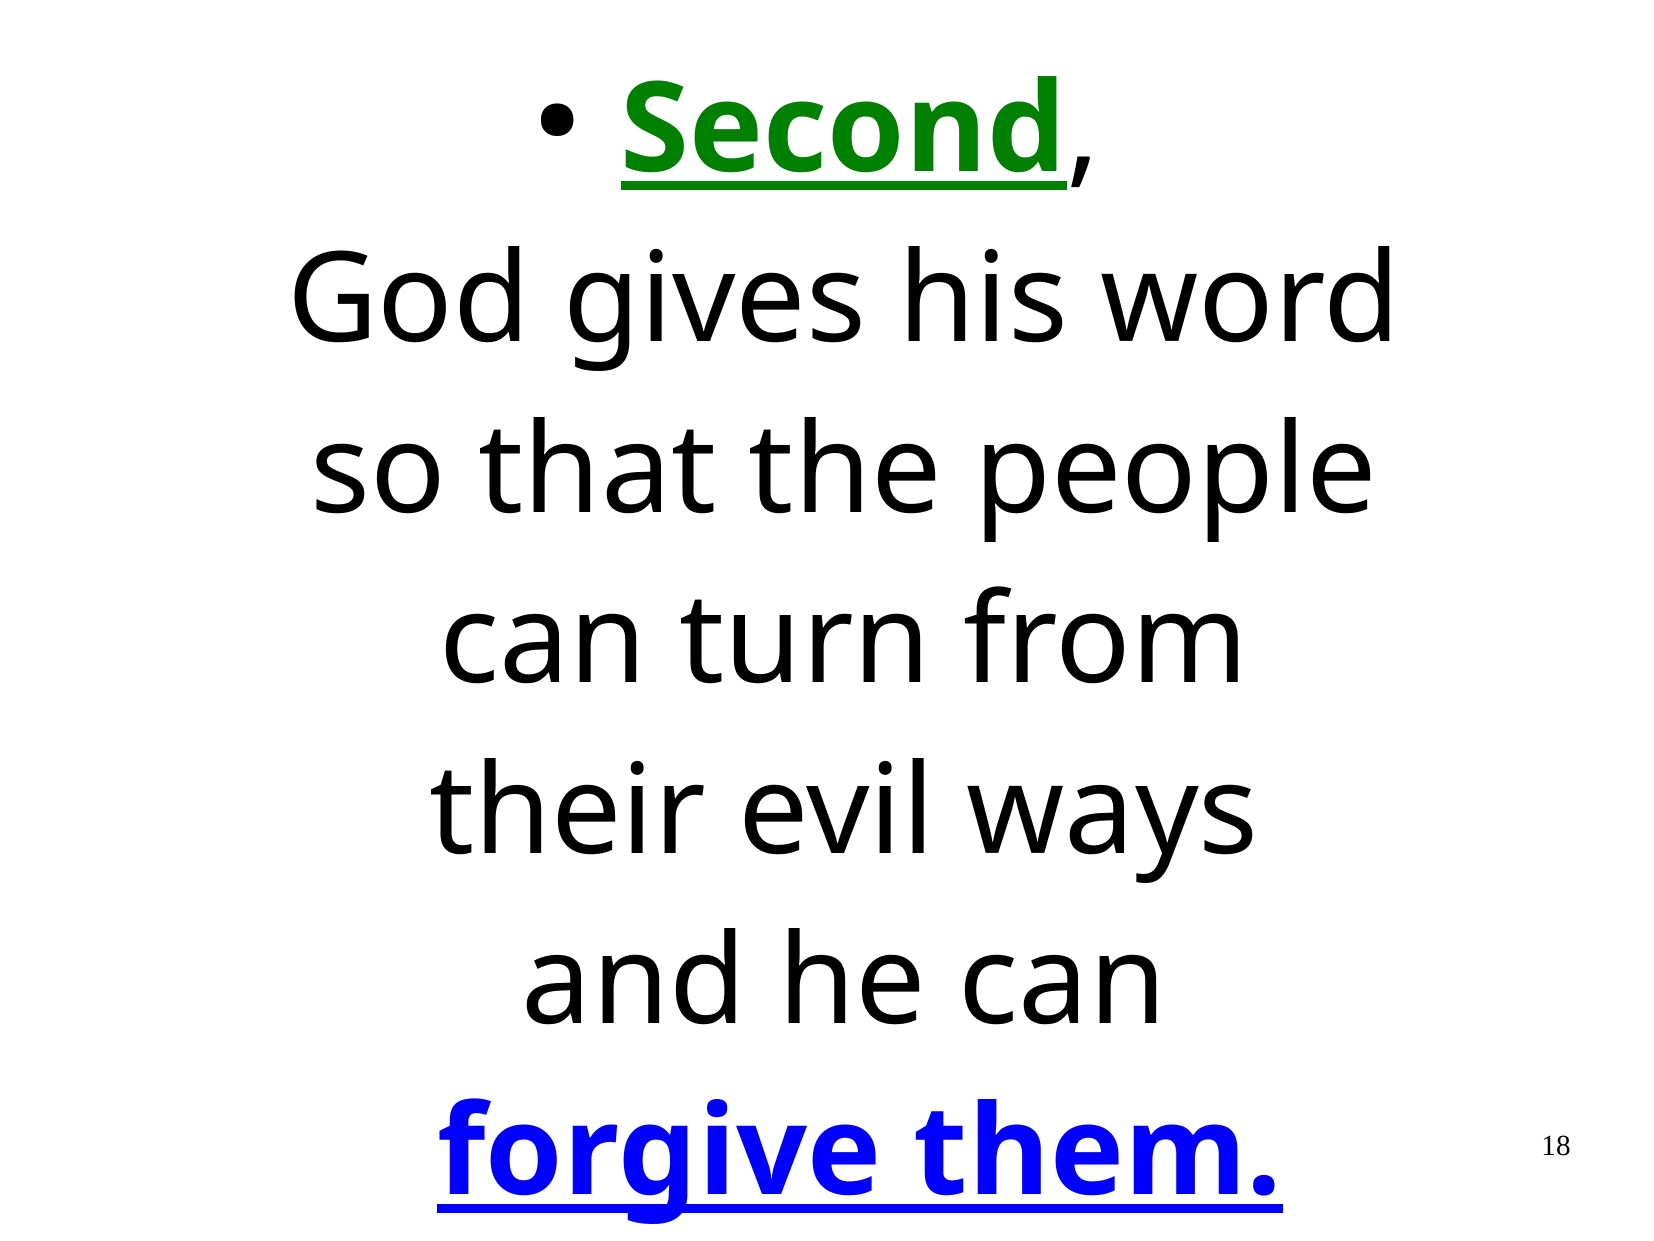

# Second, God gives his word so that the people can turn from their evil ways and he can forgive them.
18